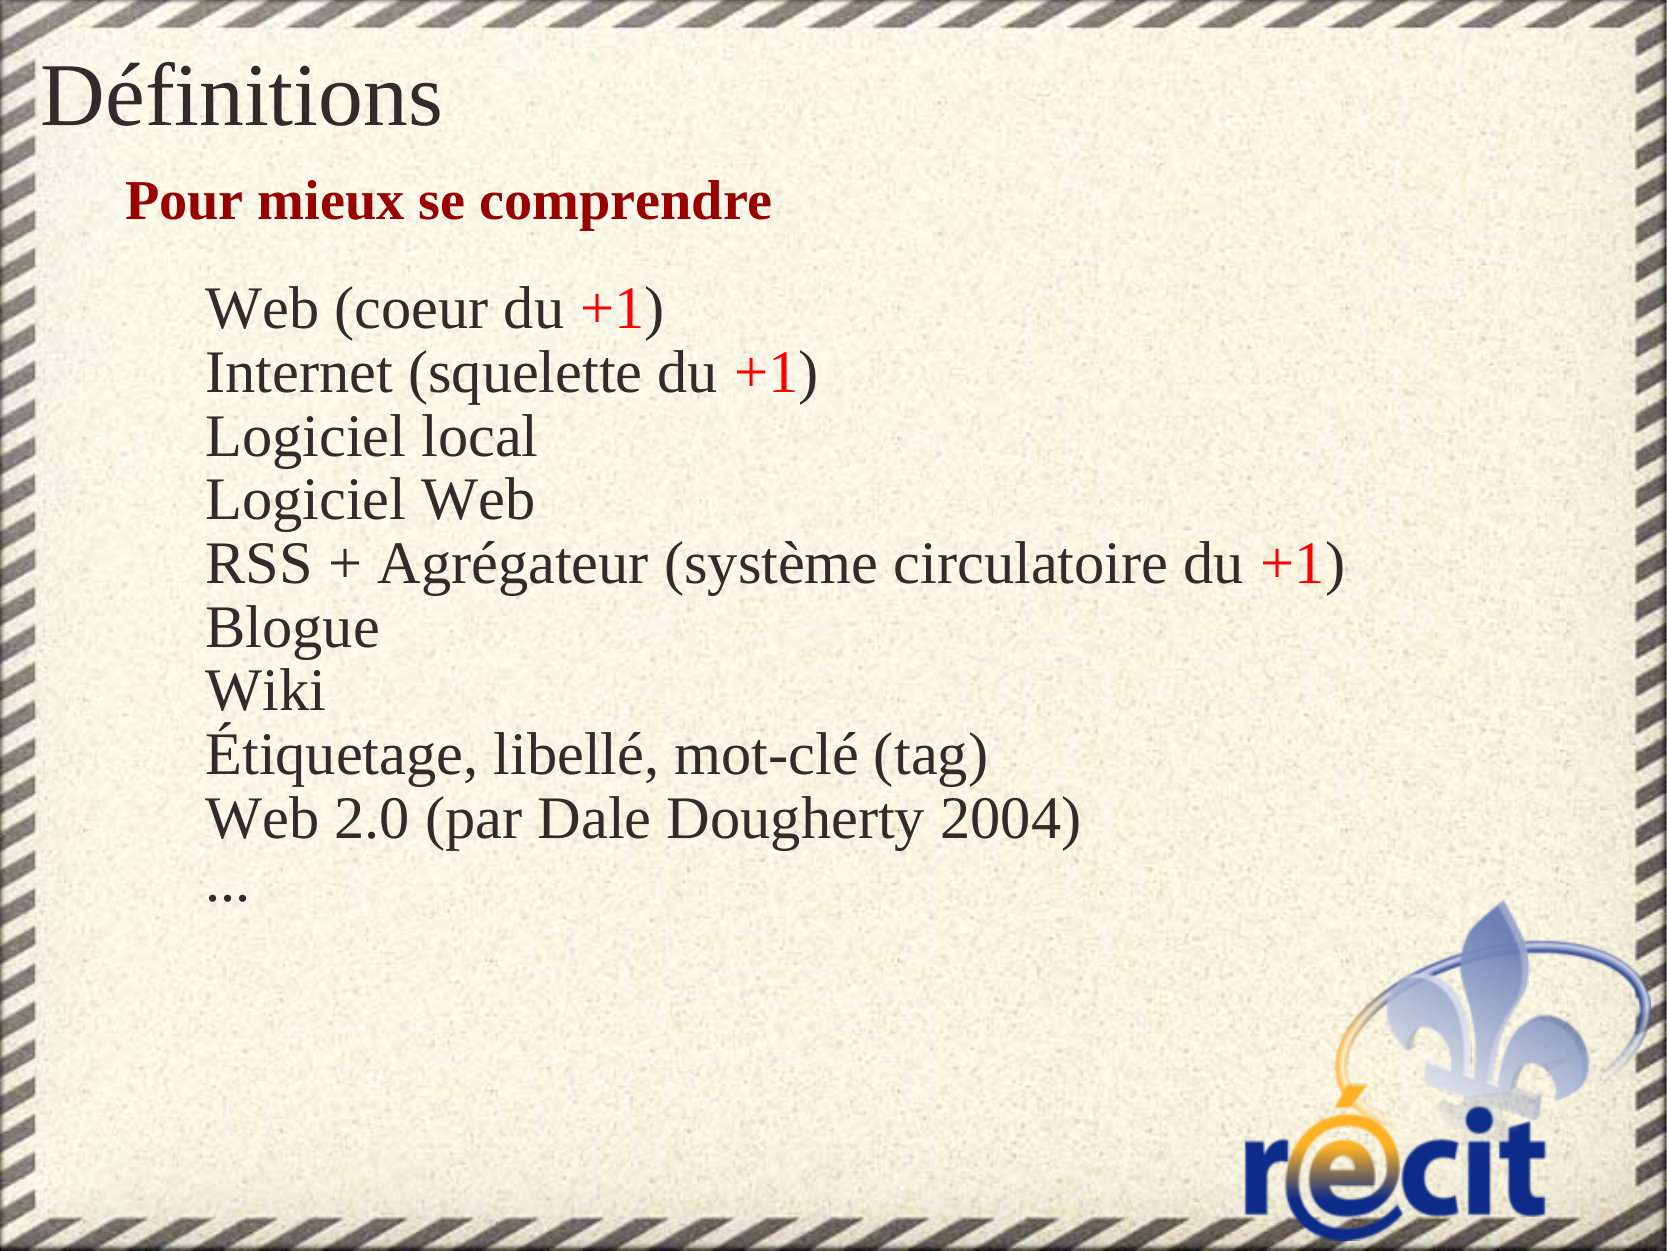

# Définitions
Pour mieux se comprendre
Web (coeur du +1)
Internet (squelette du +1)
Logiciel local
Logiciel Web
RSS + Agrégateur (système circulatoire du +1)
Blogue
Wiki
Étiquetage, libellé, mot-clé (tag)
Web 2.0 (par Dale Dougherty 2004)
...